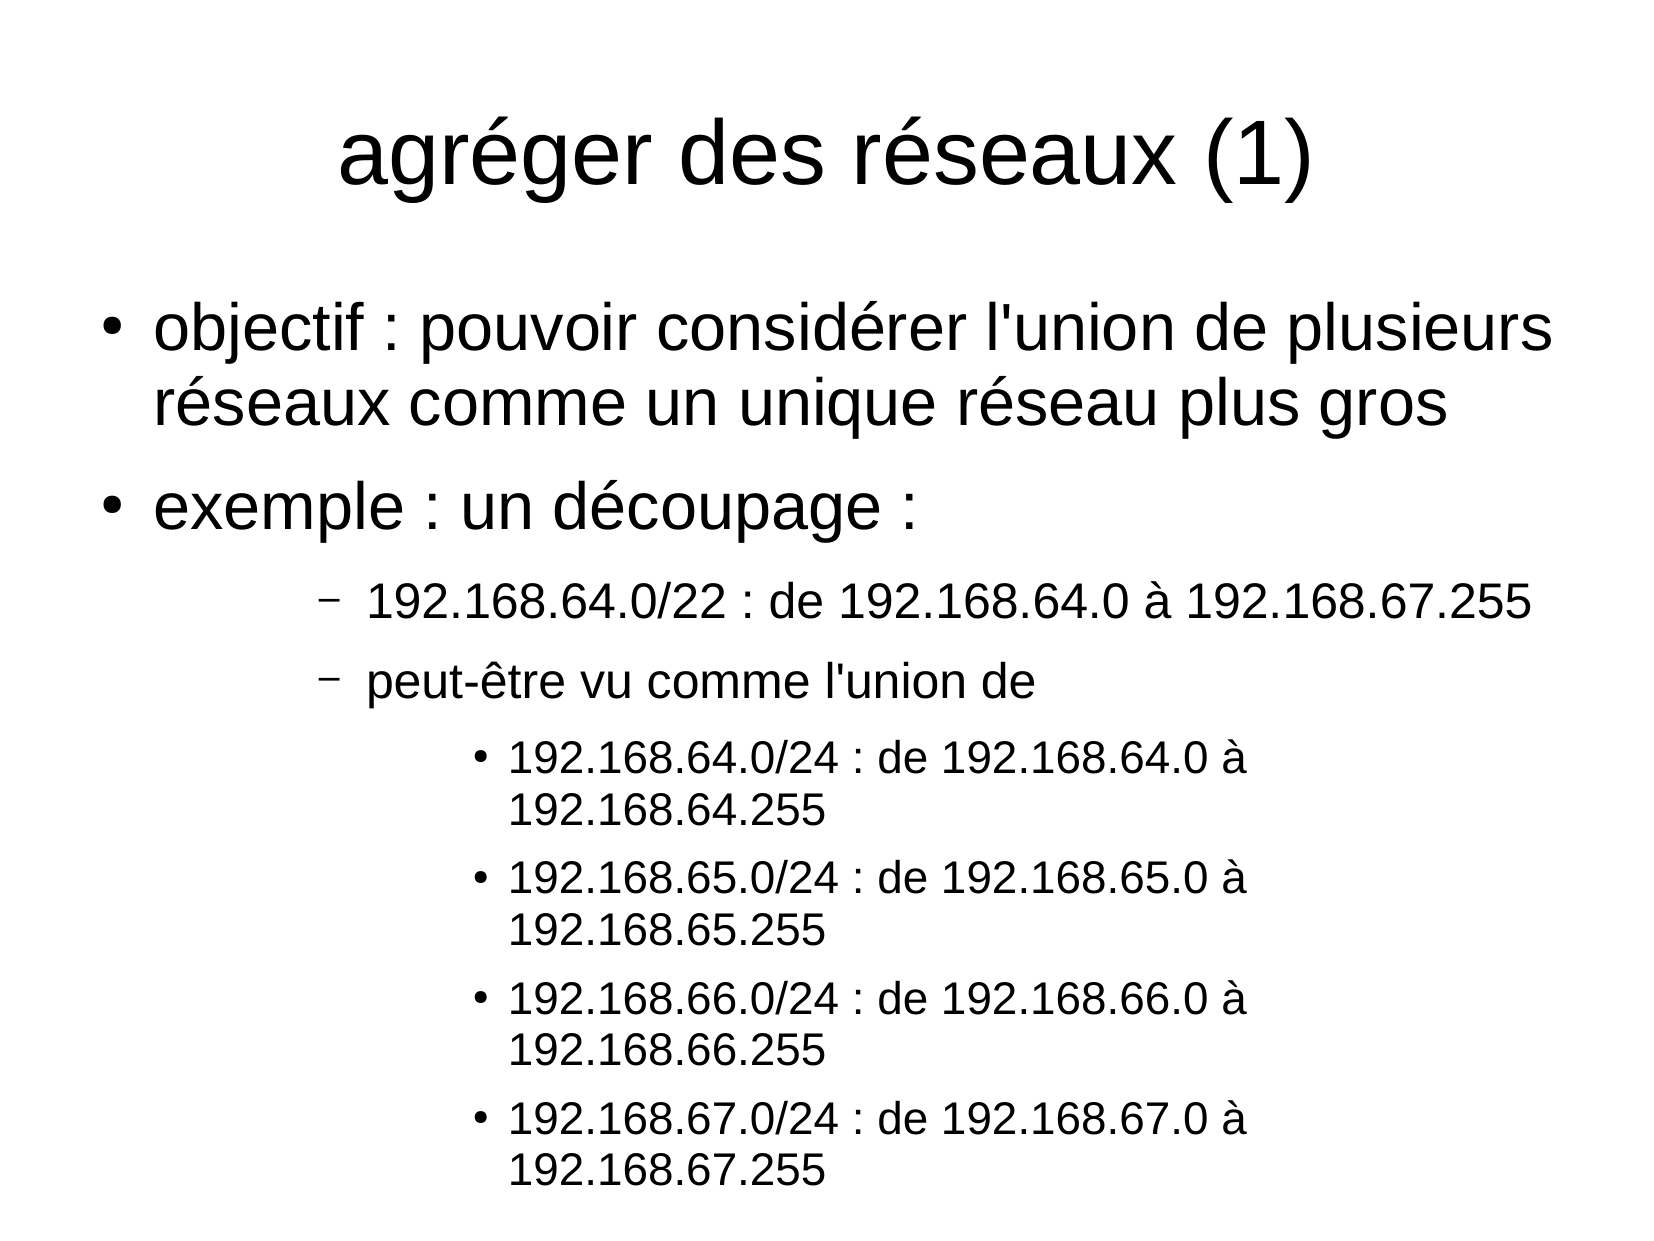

# agréger des réseaux (1)
objectif : pouvoir considérer l'union de plusieurs réseaux comme un unique réseau plus gros
exemple : un découpage :
192.168.64.0/22 : de 192.168.64.0 à 192.168.67.255
peut-être vu comme l'union de
192.168.64.0/24 : de 192.168.64.0 à 192.168.64.255
192.168.65.0/24 : de 192.168.65.0 à 192.168.65.255
192.168.66.0/24 : de 192.168.66.0 à 192.168.66.255
192.168.67.0/24 : de 192.168.67.0 à 192.168.67.255